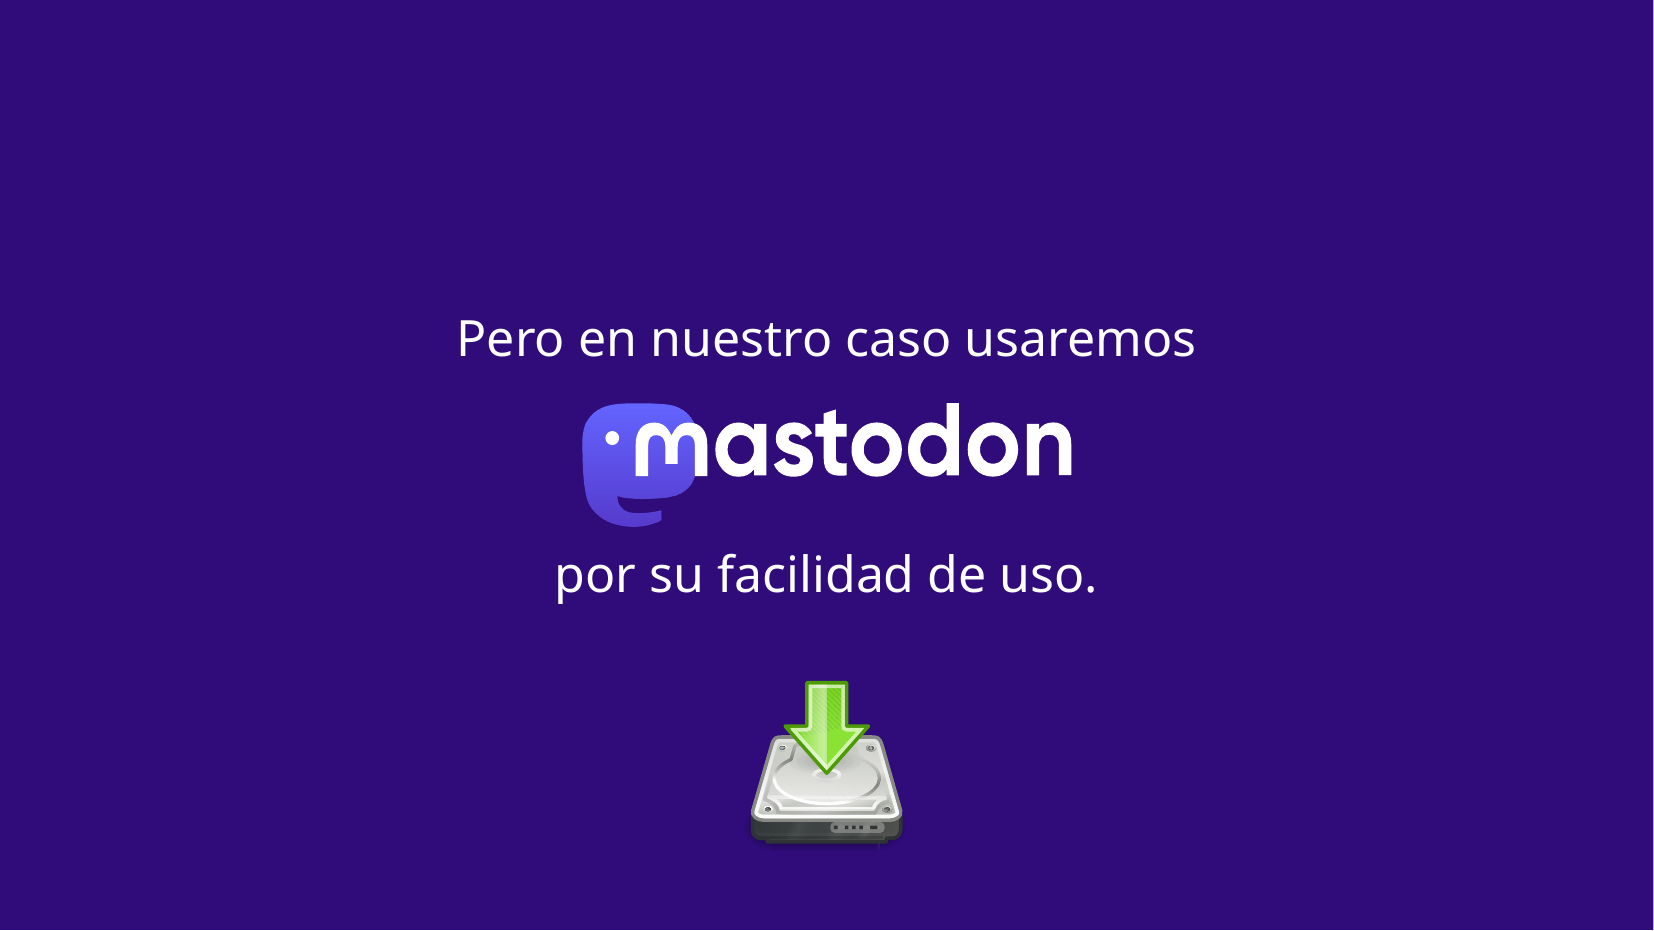

Pero en nuestro caso usaremos
por su facilidad de uso.